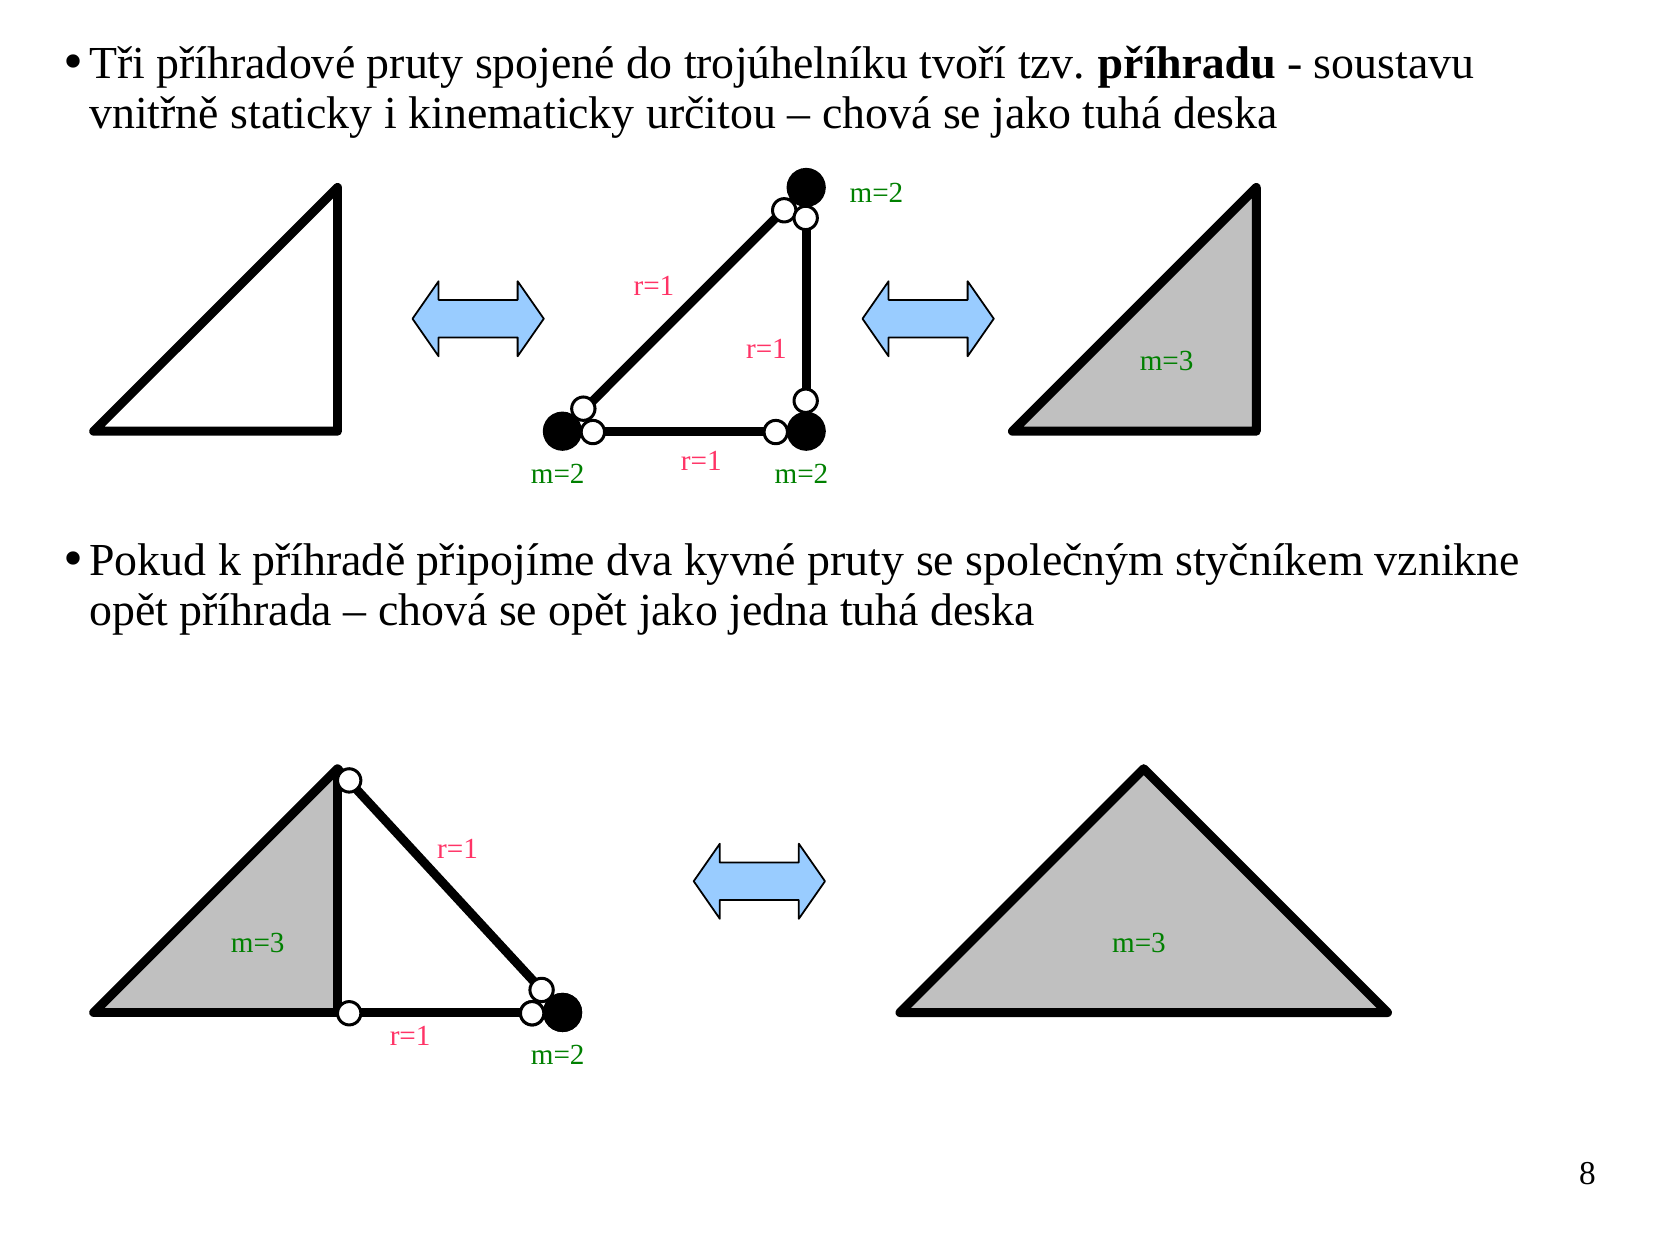

# Tři příhradové pruty spojené do trojúhelníku tvoří tzv. příhradu - soustavu vnitřně staticky i kinematicky určitou – chová se jako tuhá deska
Pokud k příhradě připojíme dva kyvné pruty se společným styčníkem vznikne opět příhrada – chová se opět jako jedna tuhá deska
m=2
r=1
r=1
m=3
r=1
m=2
m=2
r=1
m=3
m=3
r=1
m=2
8